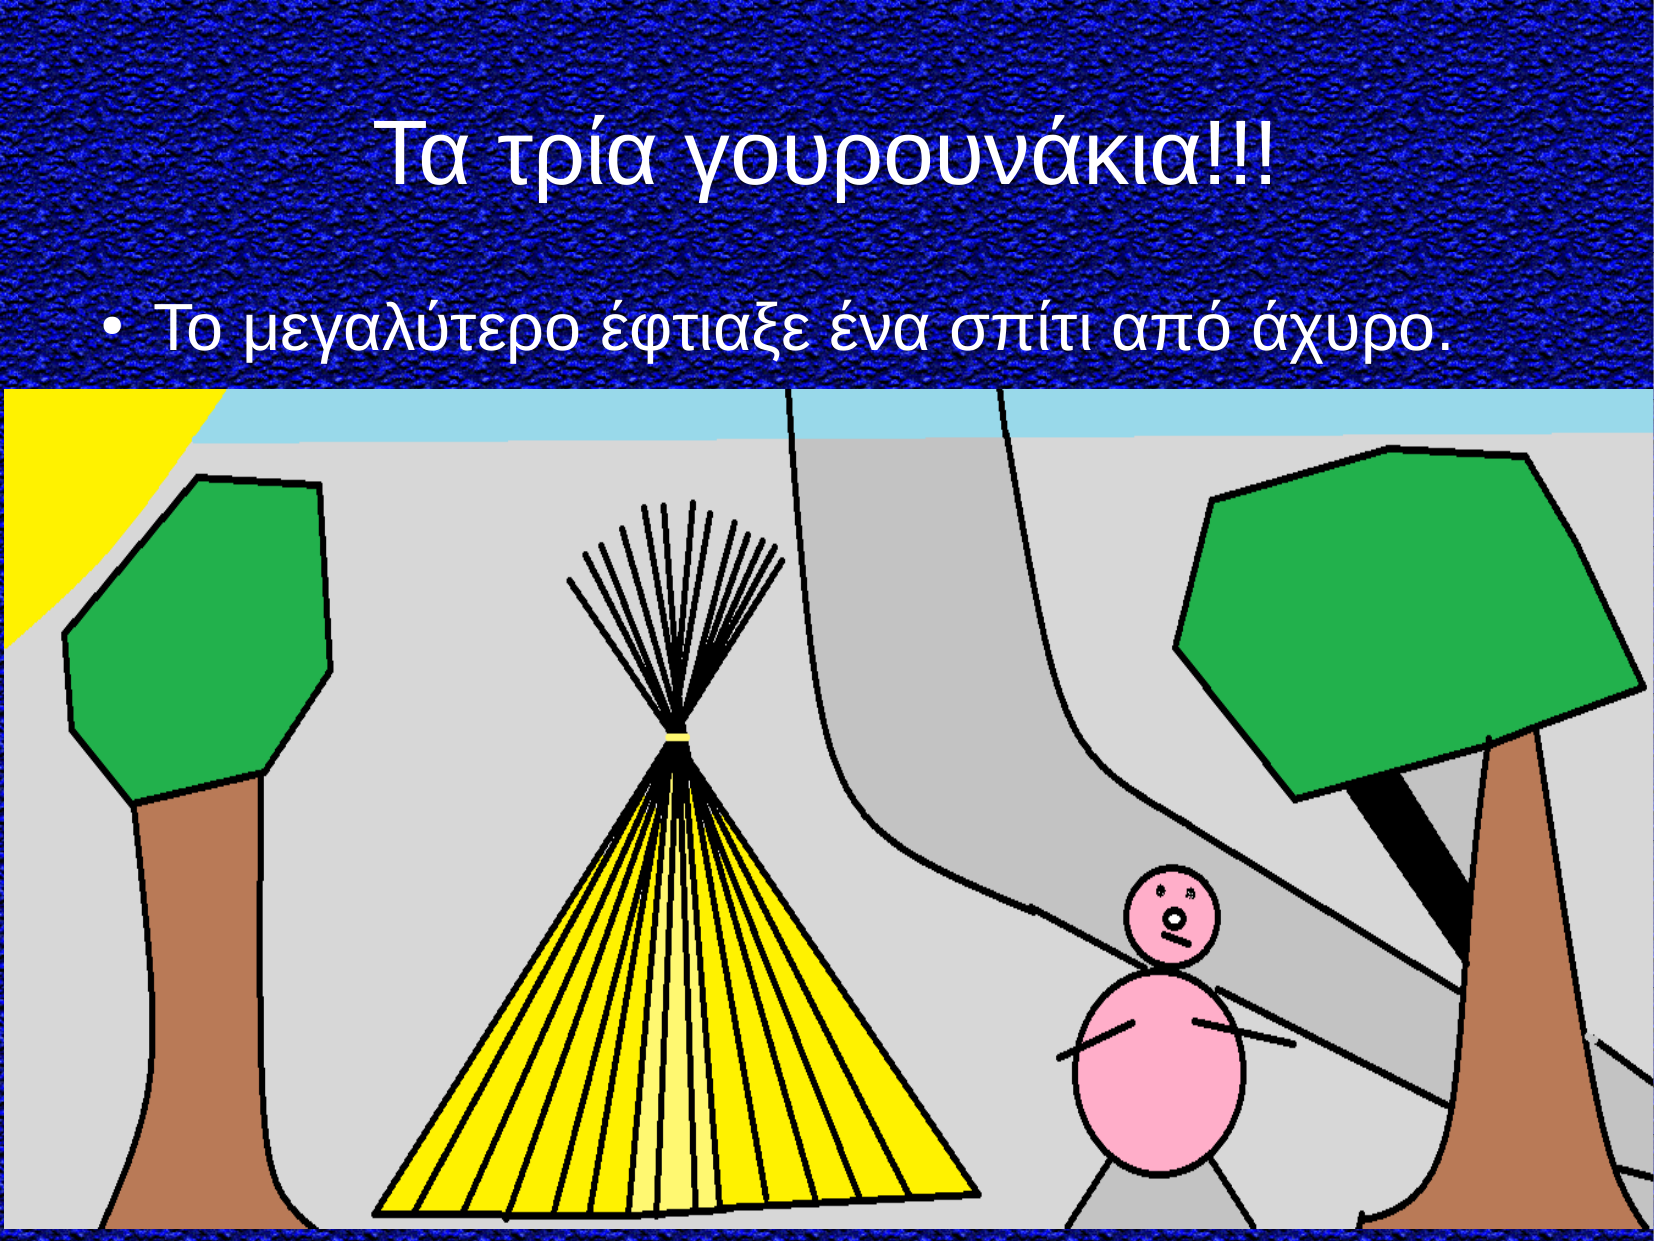

# Τα τρία γουρουνάκια!!!
Το μεγαλύτερο έφτιαξε ένα σπίτι από άχυρο.